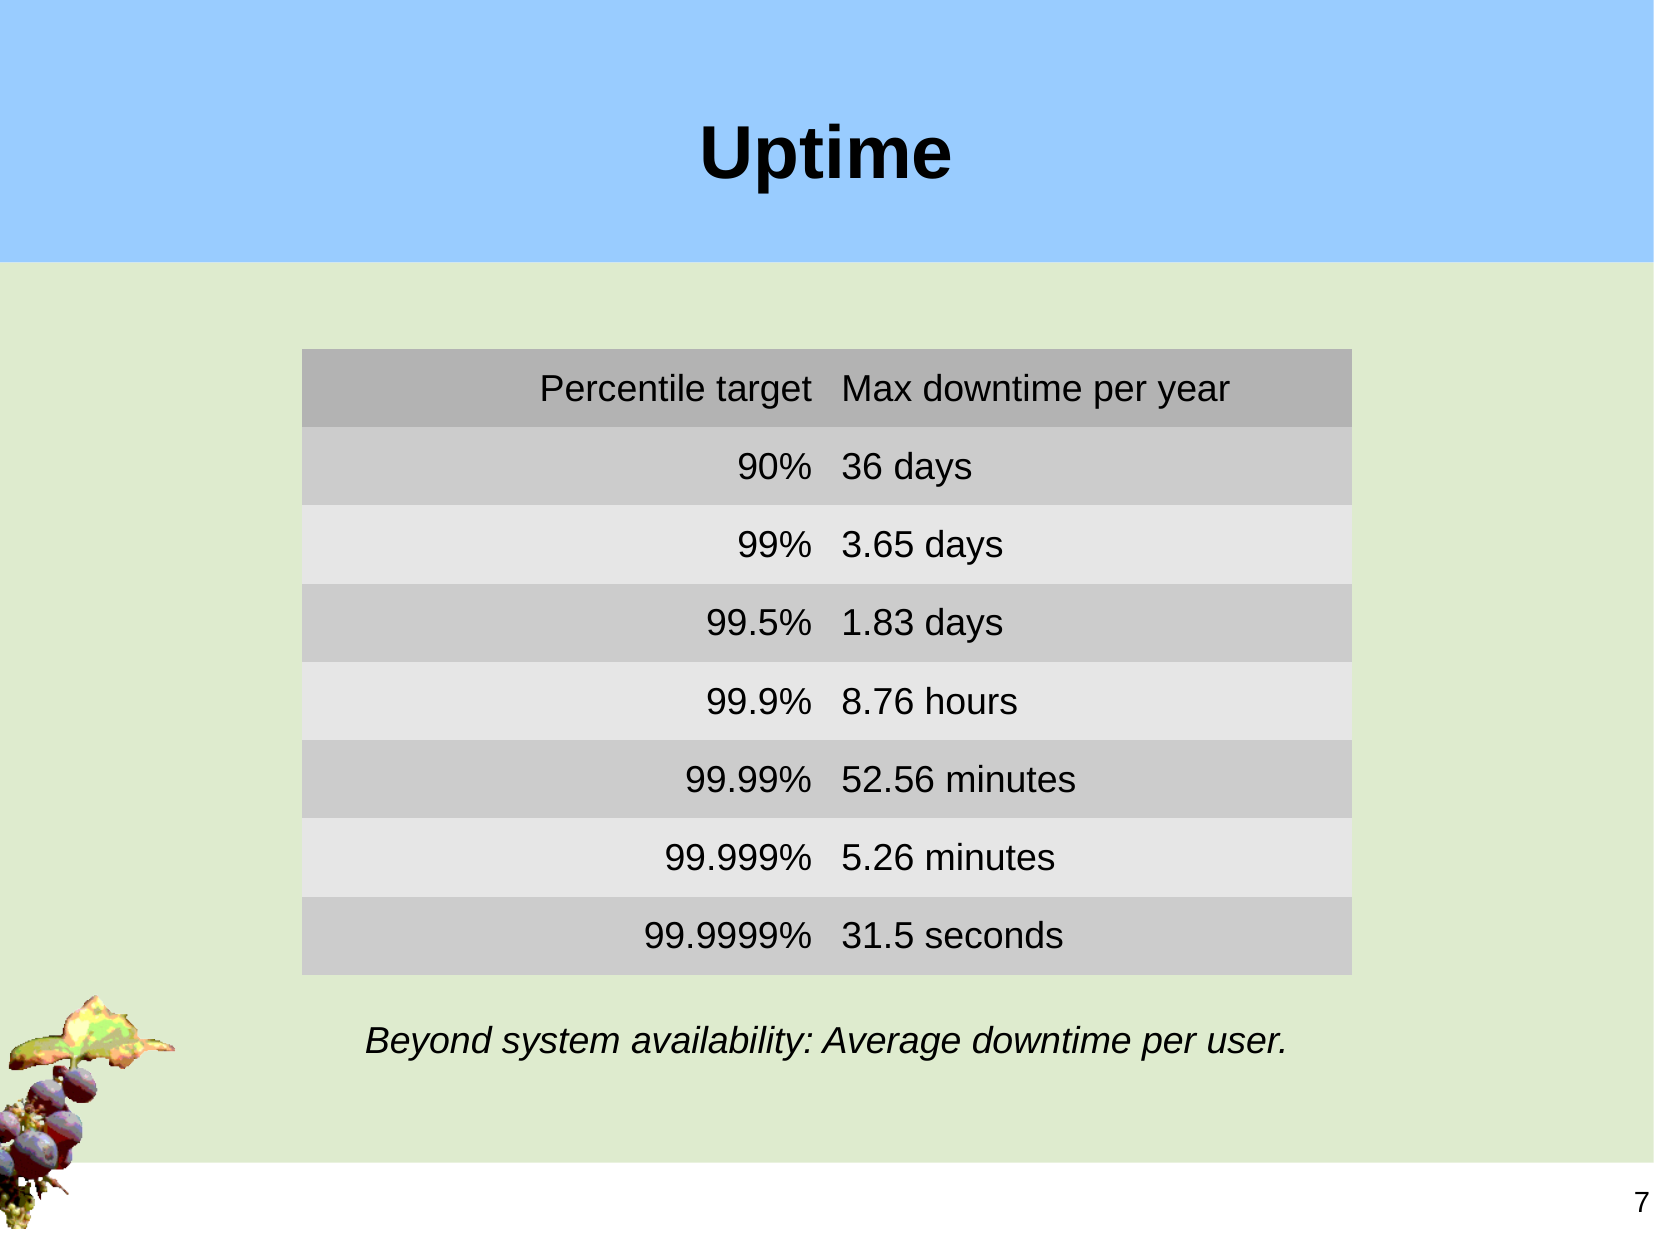

# Uptime
| Percentile target | Max downtime per year |
| --- | --- |
| 90% | 36 days |
| 99% | 3.65 days |
| 99.5% | 1.83 days |
| 99.9% | 8.76 hours |
| 99.99% | 52.56 minutes |
| 99.999% | 5.26 minutes |
| 99.9999% | 31.5 seconds |
Beyond system availability: Average downtime per user.
7